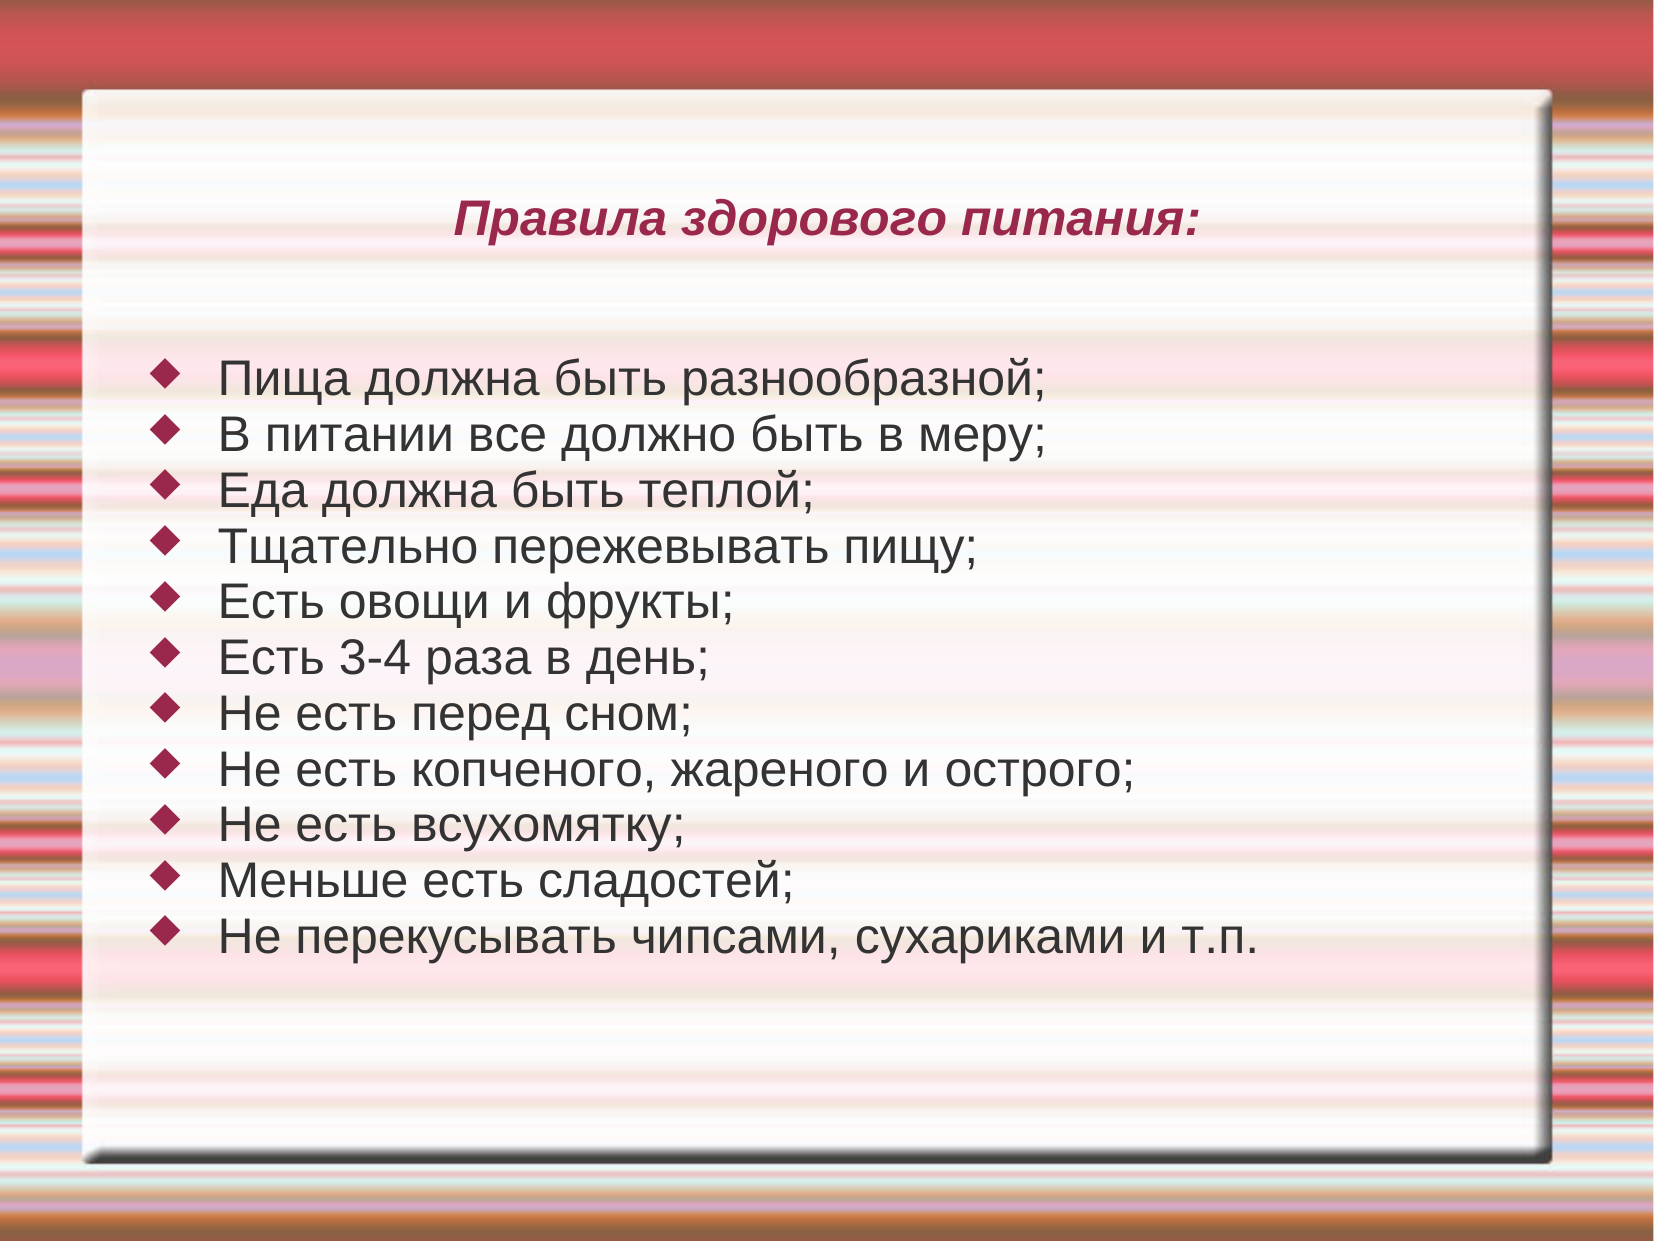

# Правила здорового питания:
Пища должна быть разнообразной;
В питании все должно быть в меру;
Еда должна быть теплой;
Тщательно пережевывать пищу;
Есть овощи и фрукты;
Есть 3-4 раза в день;
Не есть перед сном;
Не есть копченого, жареного и острого;
Не есть всухомятку;
Меньше есть сладостей;
Не перекусывать чипсами, сухариками и т.п.